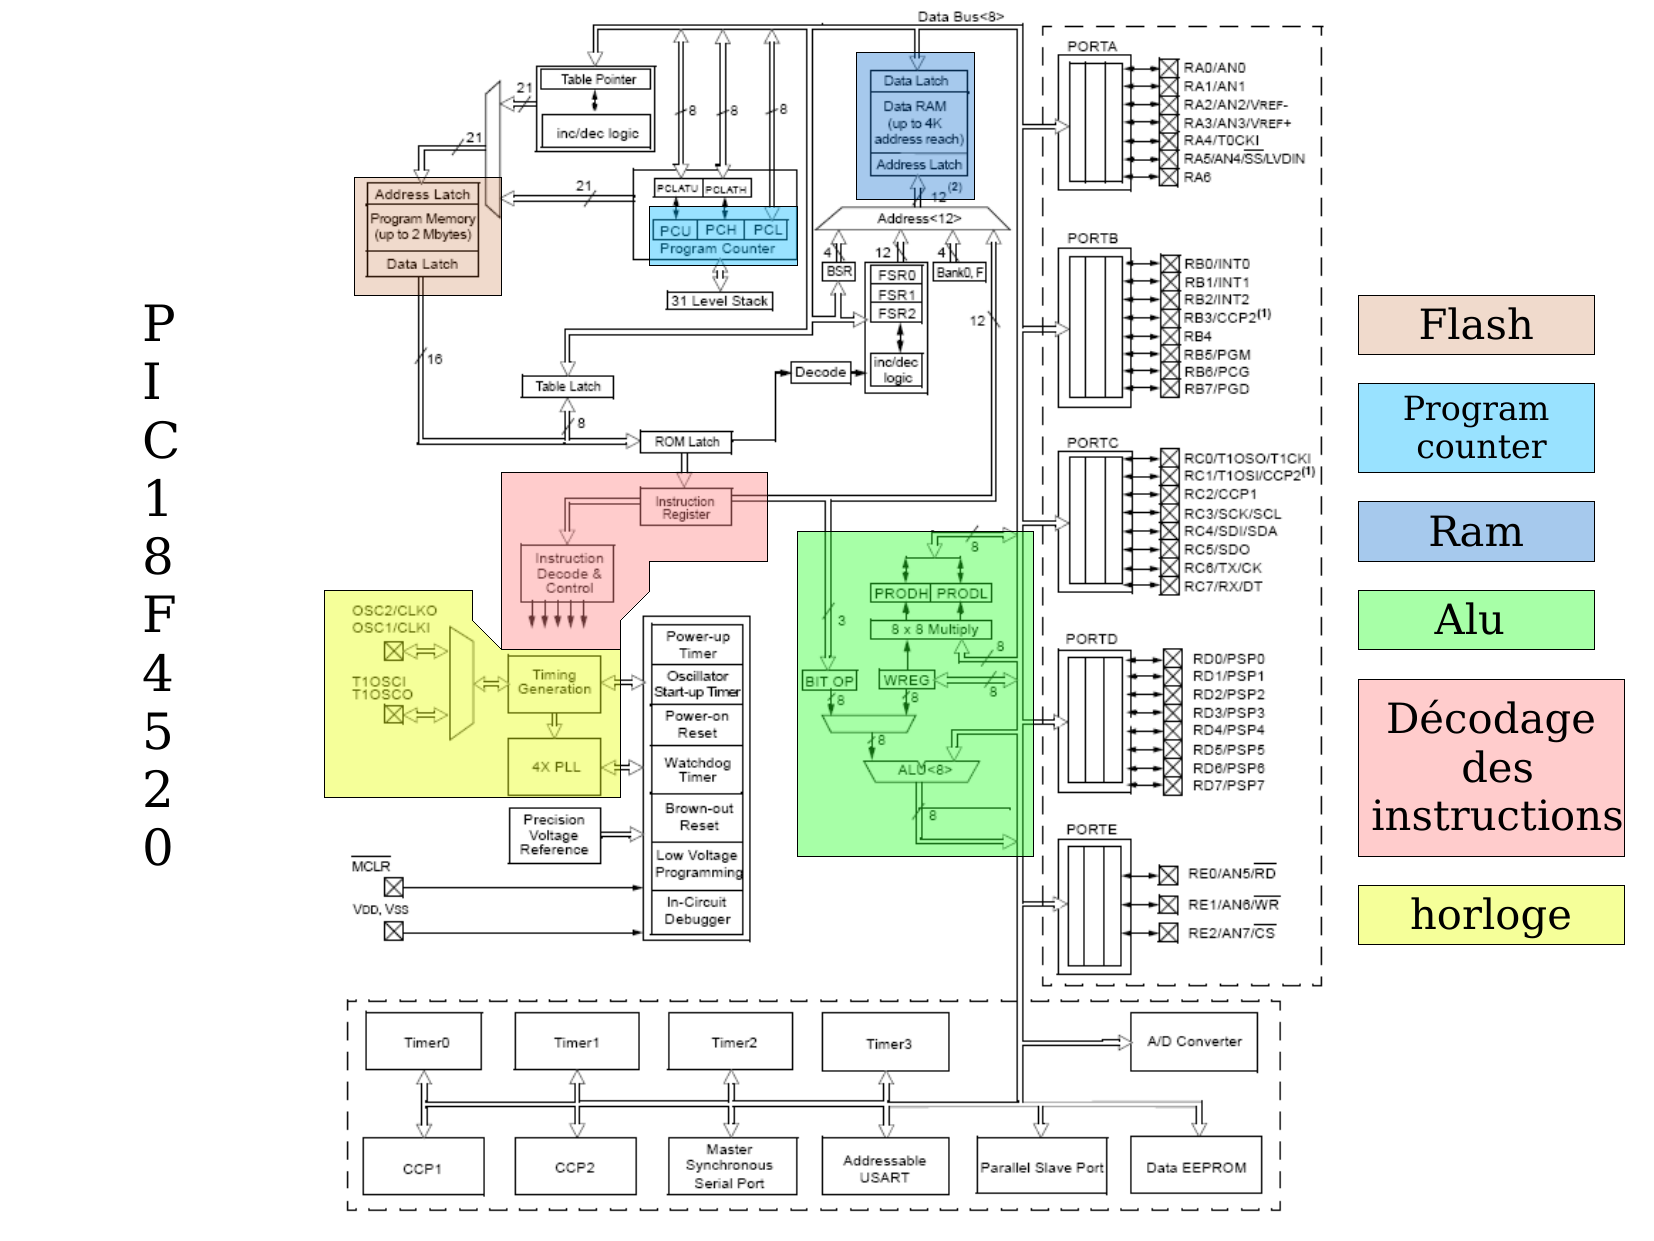

P
I
C
1
8
F
4
5
2
0
Flash
Program
 counter
Ram
Alu
Décodage
 des
 instructions
horloge